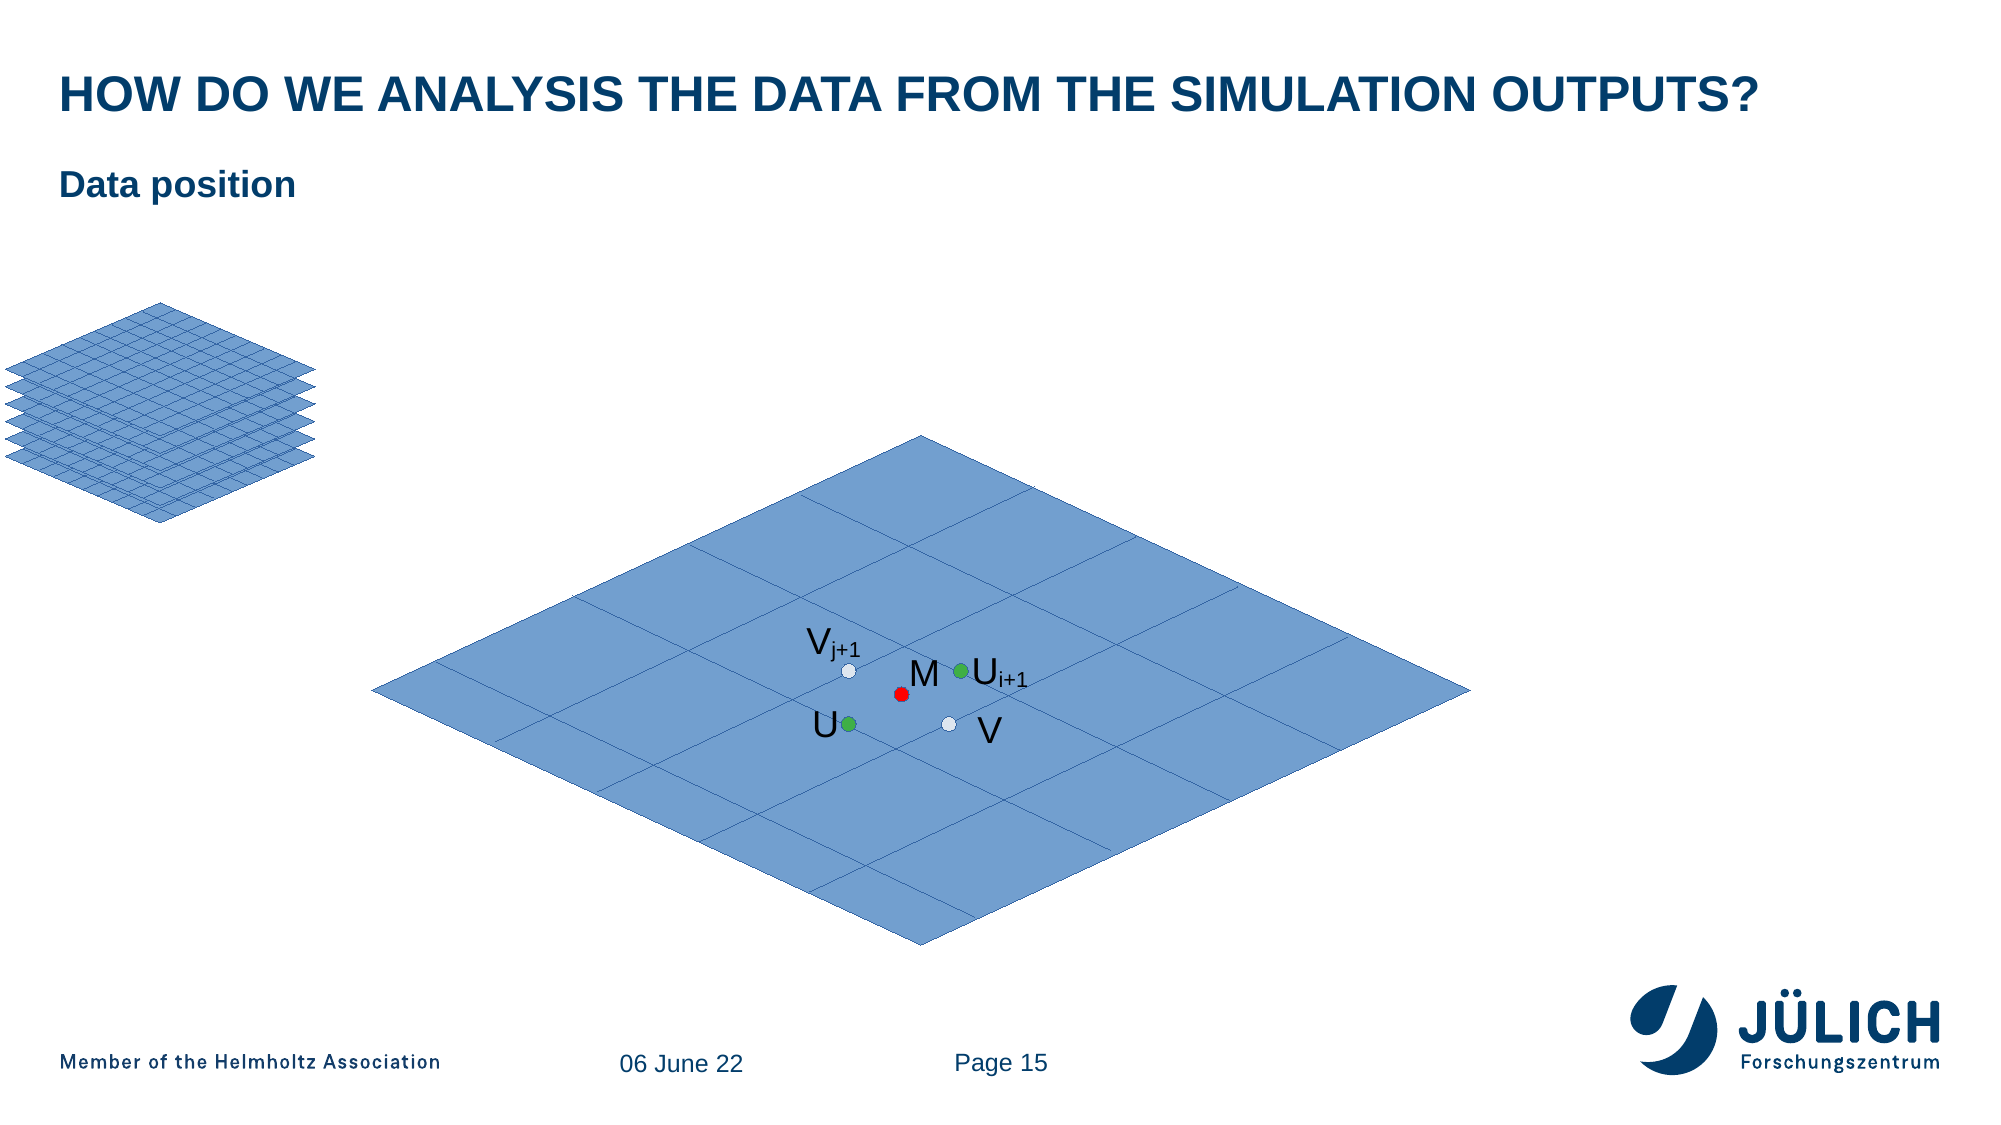

# How do we analysis the data from the simulation outputs?
Data position
Vj+1
Ui+1
M
U
V
Page
06 June 22